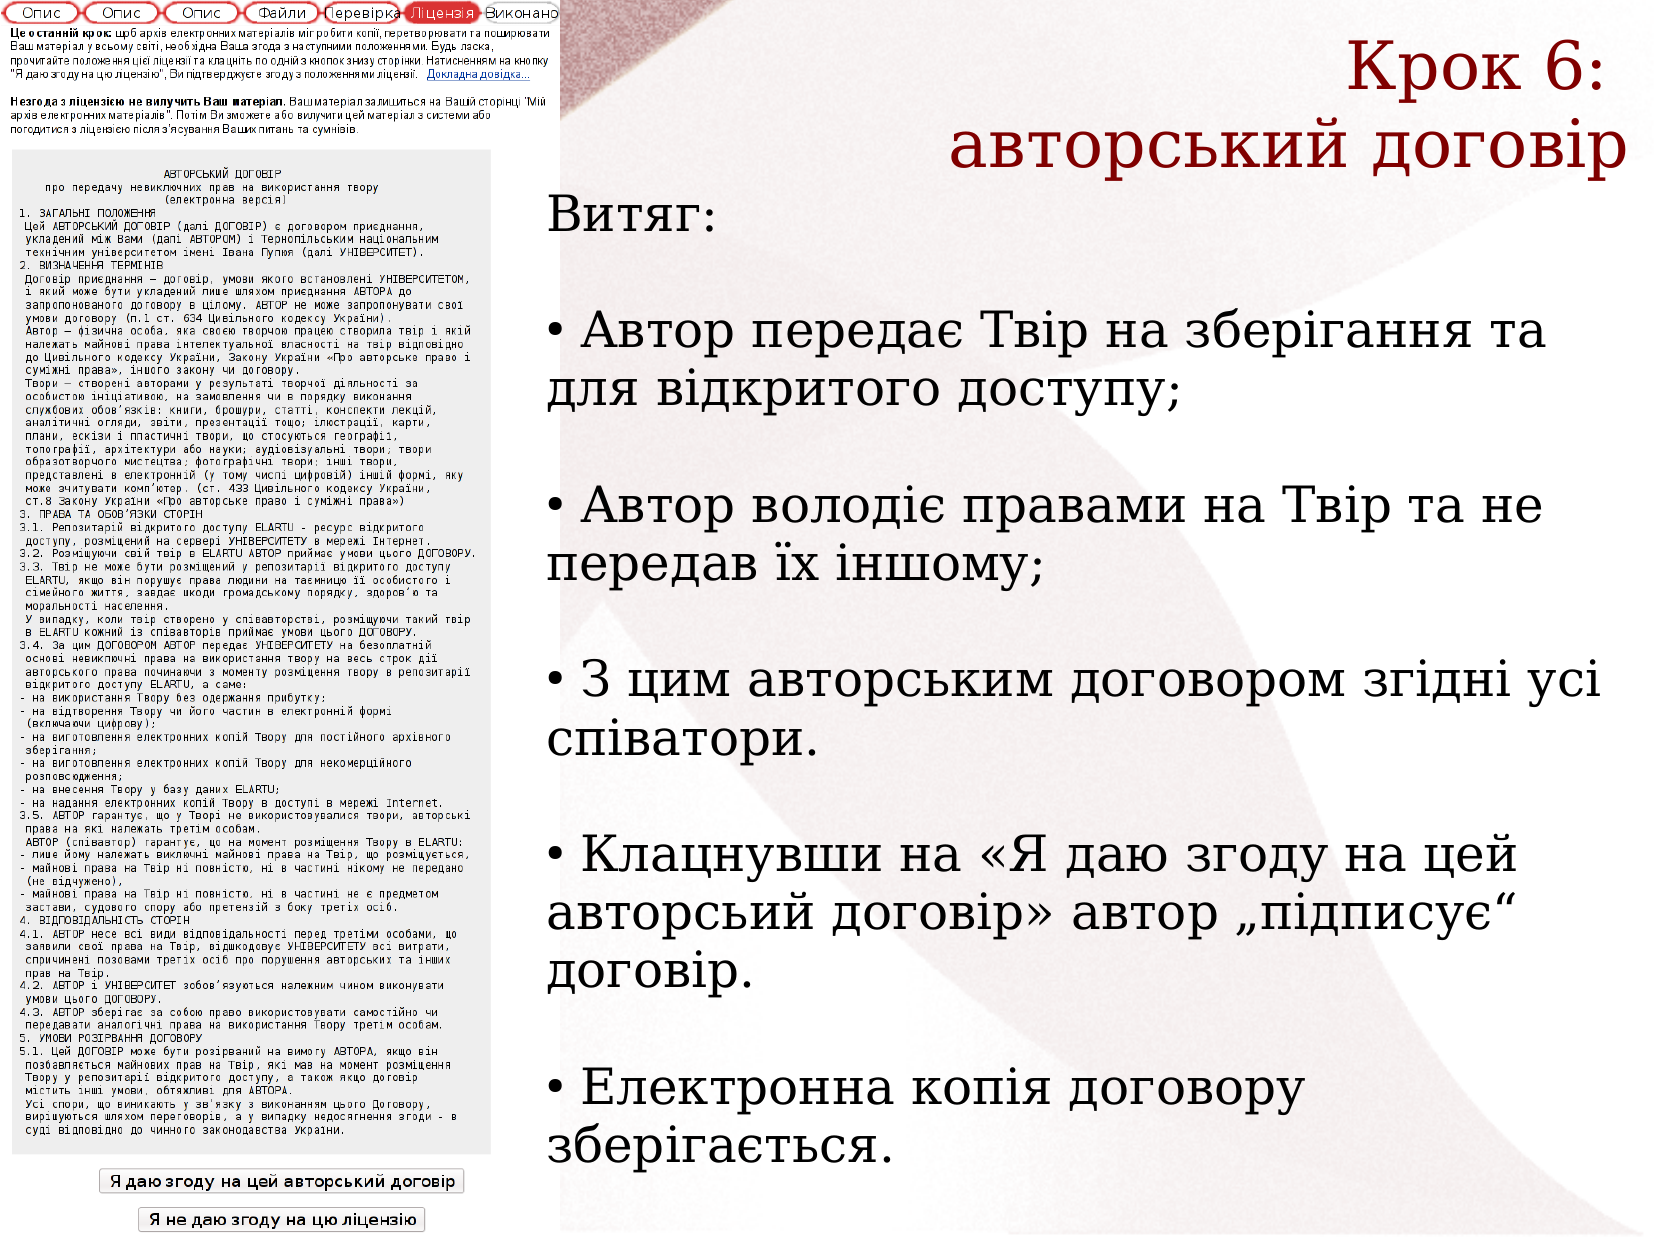

# Крок 6: авторський договір
Витяг:
 Автор передає Твір на зберігання та для відкритого доступу;
 Автор володіє правами на Твір та не передав їх іншому;
 З цим авторським договором згідні усі співатори.
 Клацнувши на «Я даю згоду на цей авторсьий договір» автор „підписує“ договір.
 Електронна копія договору зберігається.
 итян